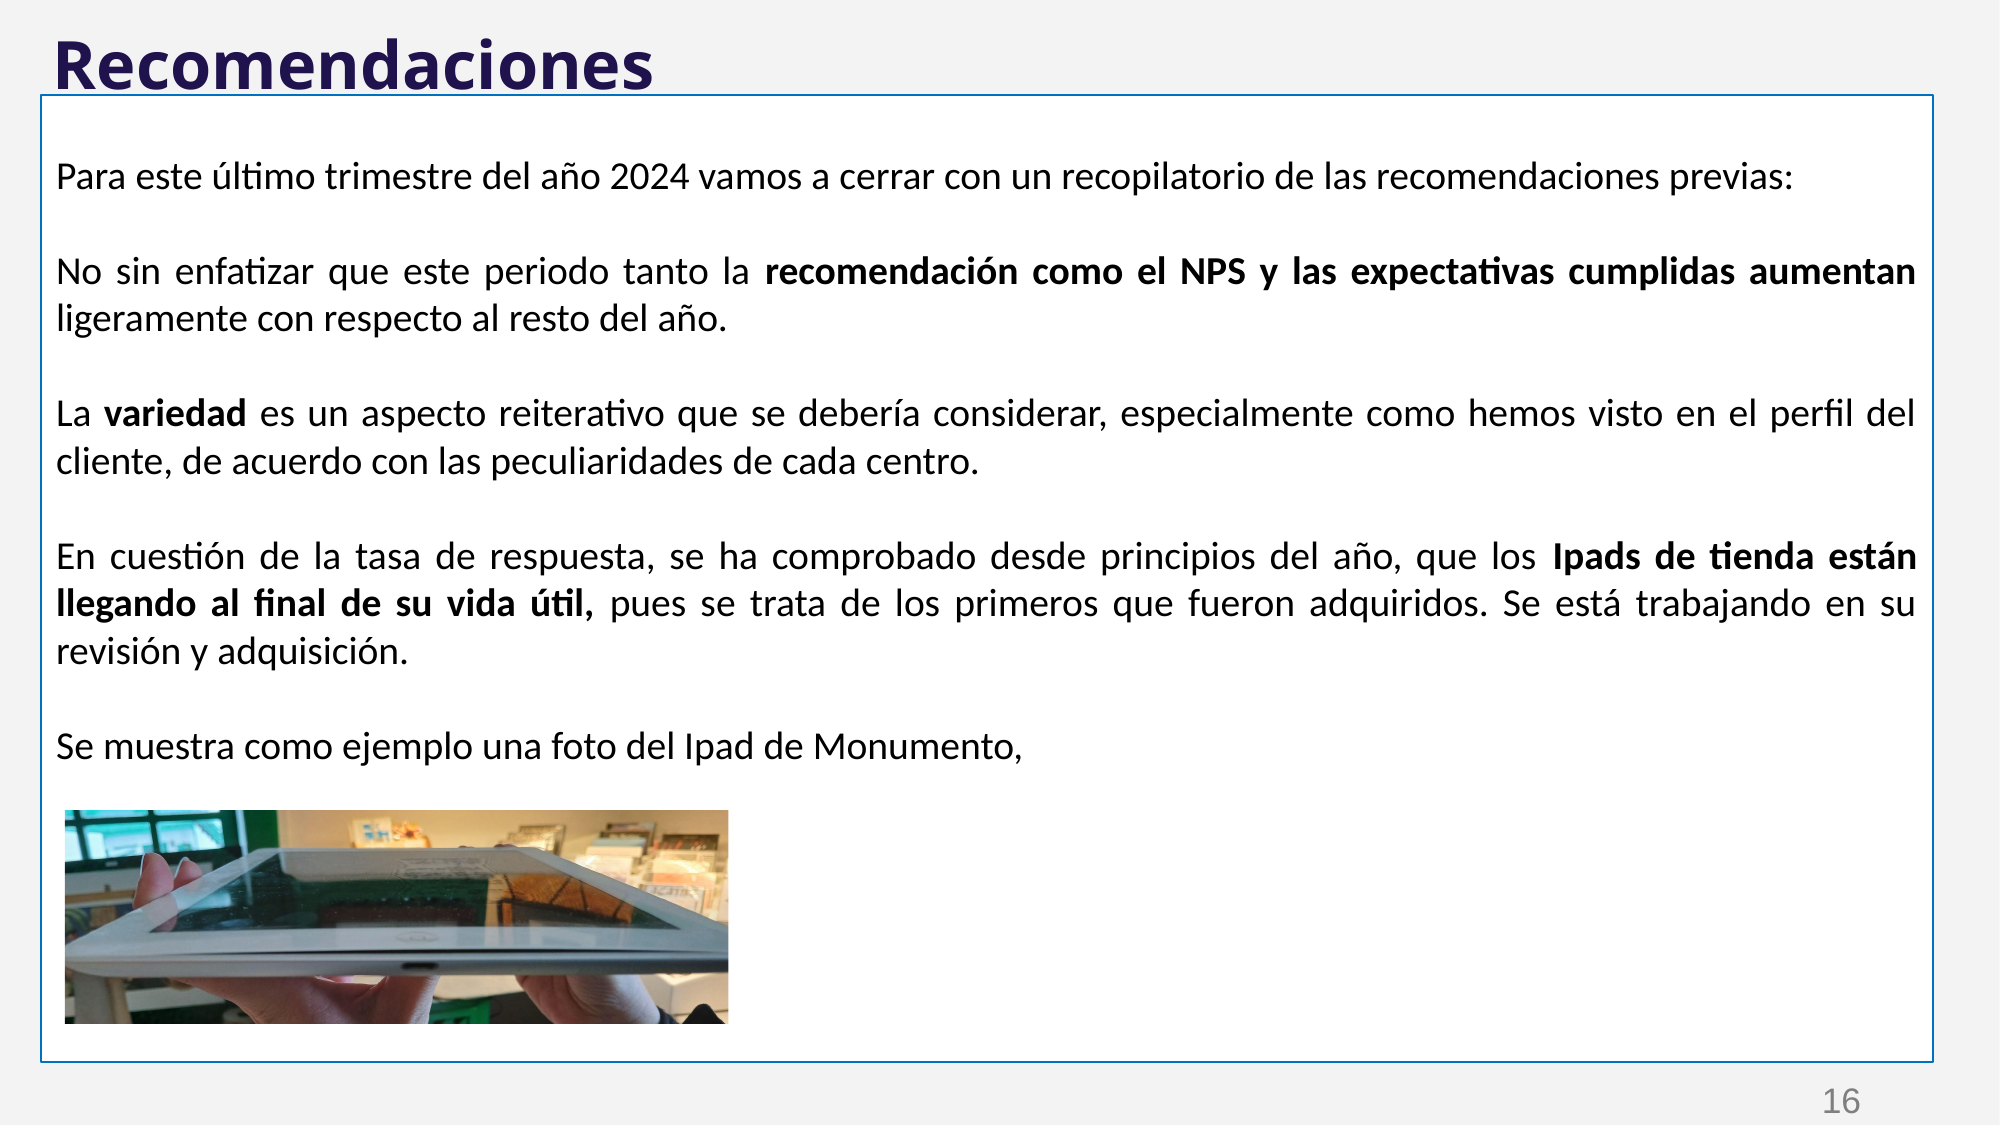

Recomendaciones
Para este último trimestre del año 2024 vamos a cerrar con un recopilatorio de las recomendaciones previas:
No sin enfatizar que este periodo tanto la recomendación como el NPS y las expectativas cumplidas aumentan ligeramente con respecto al resto del año.
La variedad es un aspecto reiterativo que se debería considerar, especialmente como hemos visto en el perfil del cliente, de acuerdo con las peculiaridades de cada centro.
En cuestión de la tasa de respuesta, se ha comprobado desde principios del año, que los Ipads de tienda están llegando al final de su vida útil, pues se trata de los primeros que fueron adquiridos. Se está trabajando en su revisión y adquisición.
Se muestra como ejemplo una foto del Ipad de Monumento,